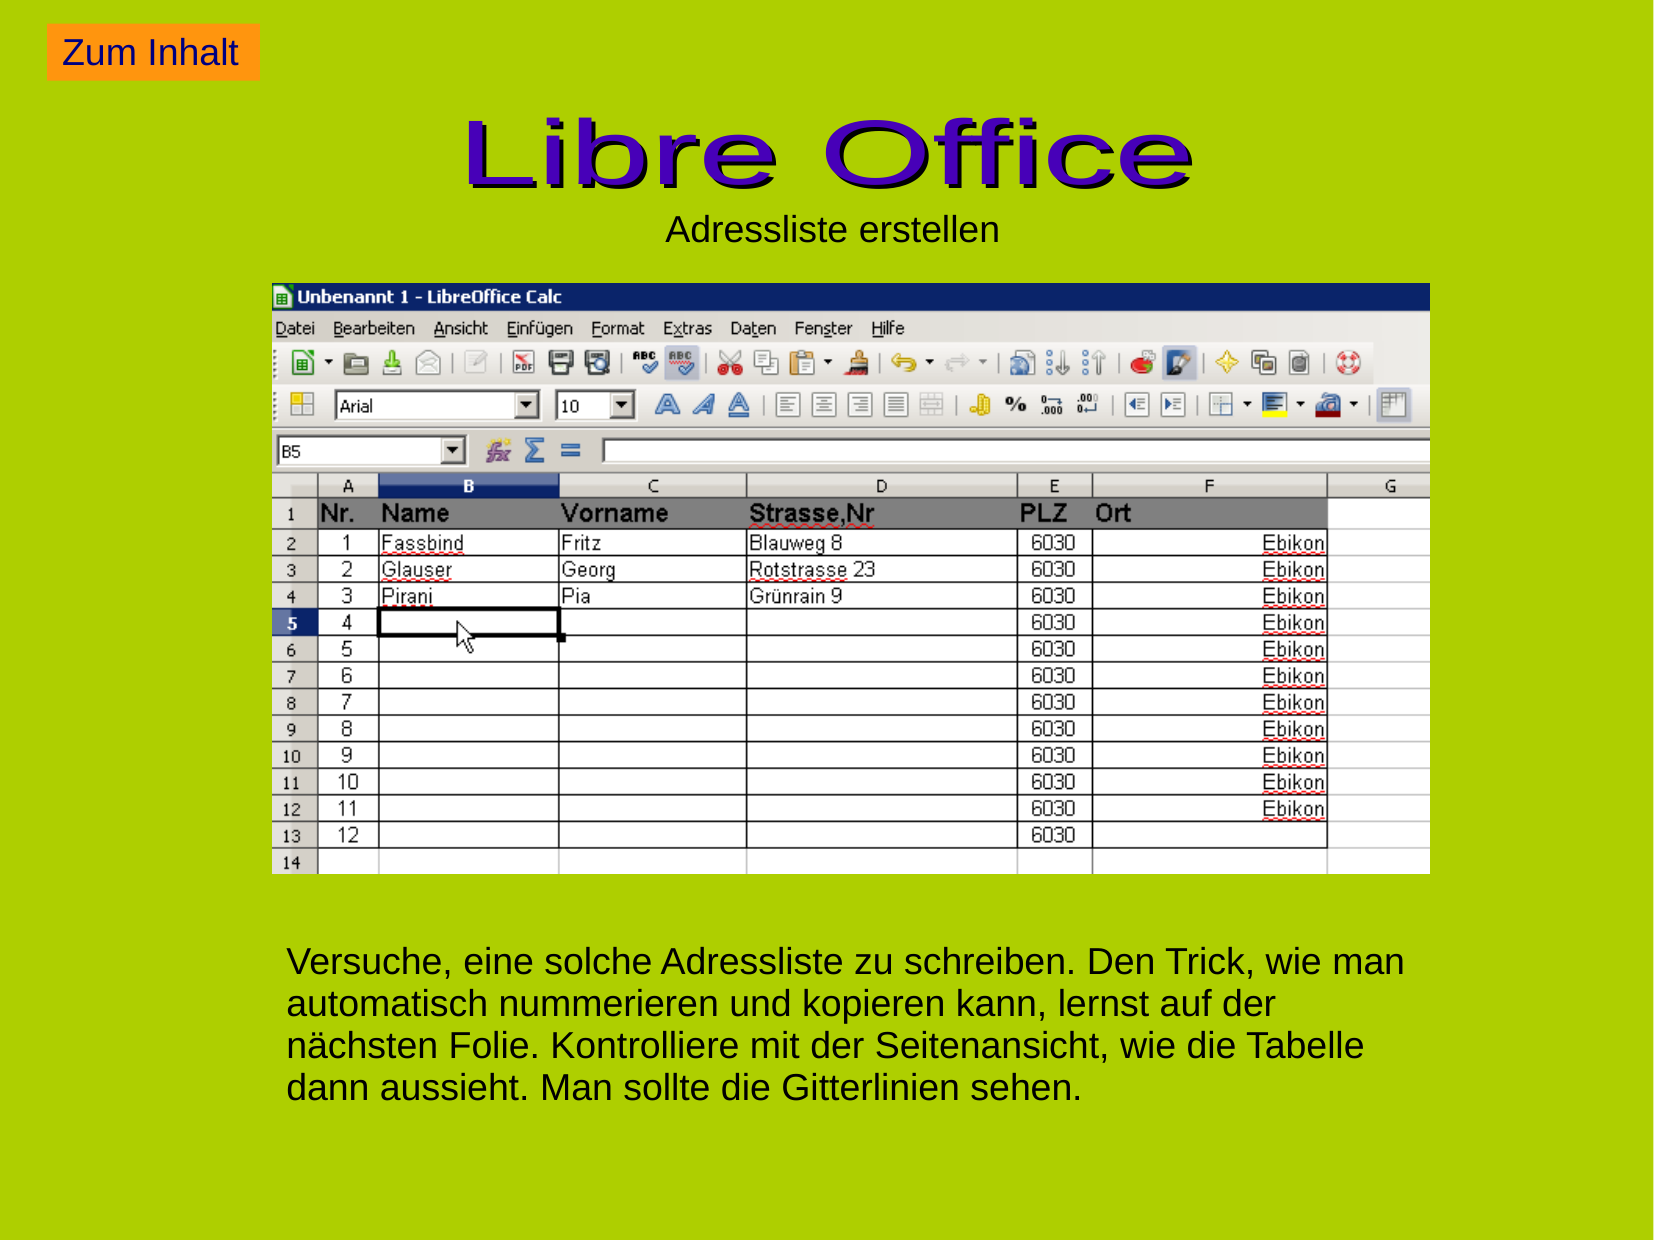

Zum Inhalt
# Libre Office
Adressliste erstellen
Versuche, eine solche Adressliste zu schreiben. Den Trick, wie man automatisch nummerieren und kopieren kann, lernst auf der nächsten Folie. Kontrolliere mit der Seitenansicht, wie die Tabelle dann aussieht. Man sollte die Gitterlinien sehen.